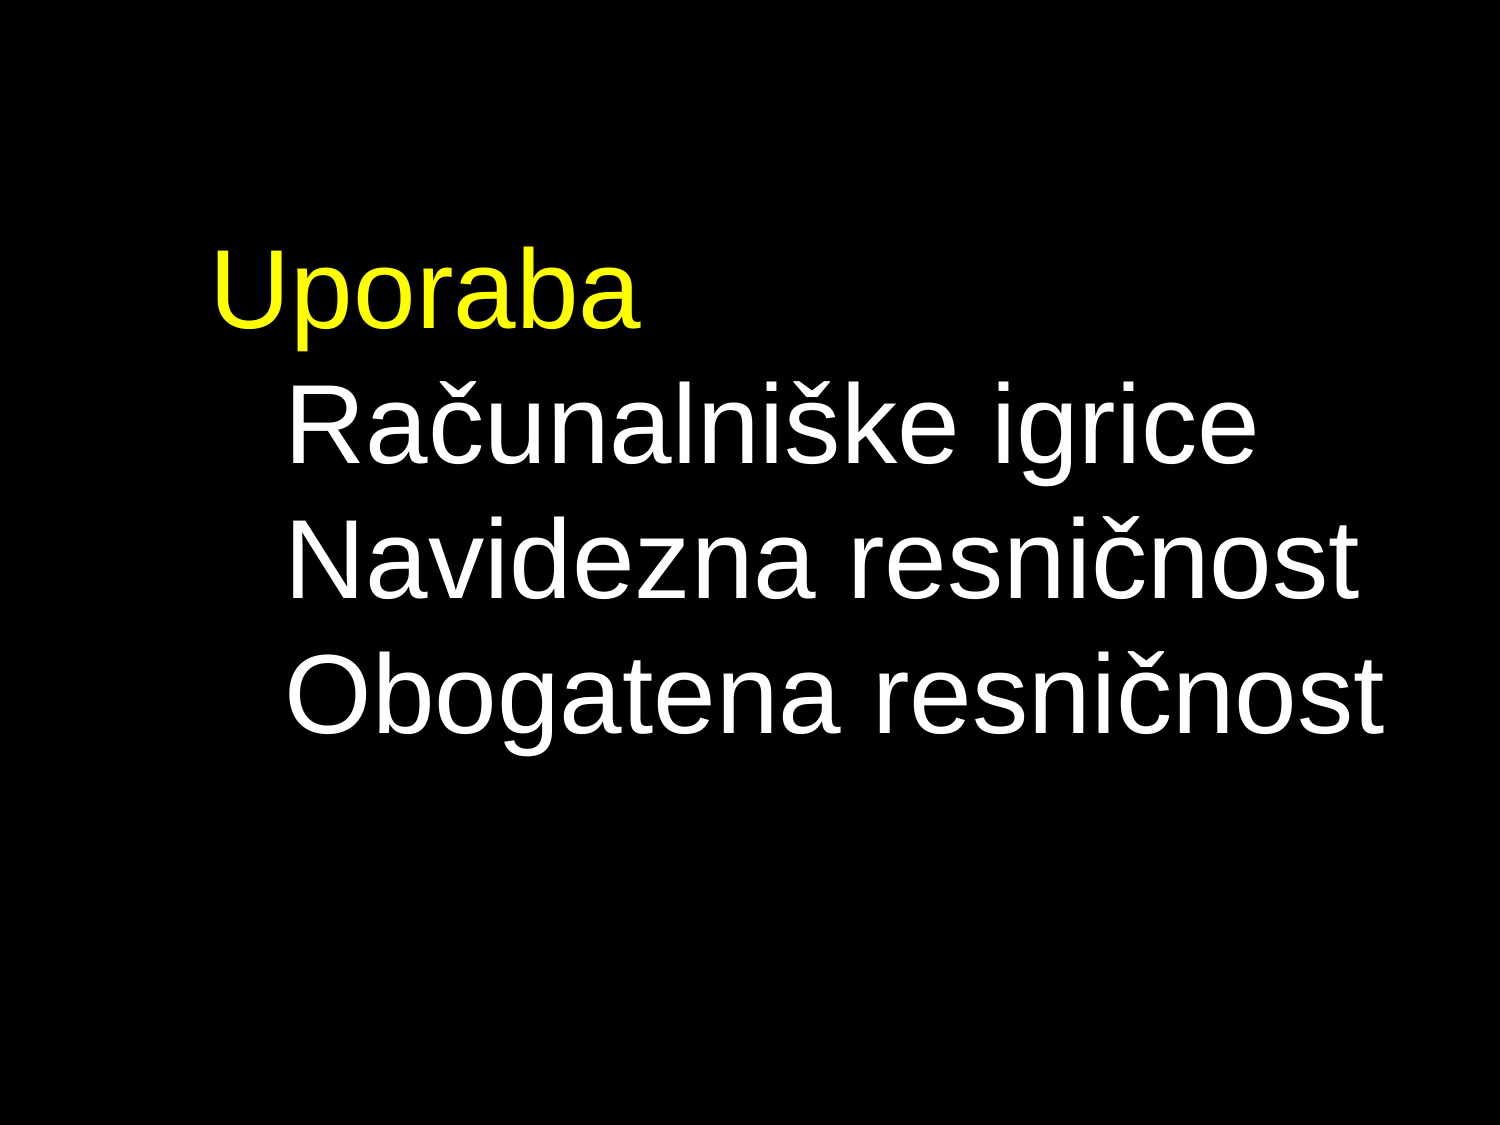

# Uporaba interaktivne 3D grafike
Uporaba
Računalniške igrice
Navidezna resničnost
Obogatena resničnost